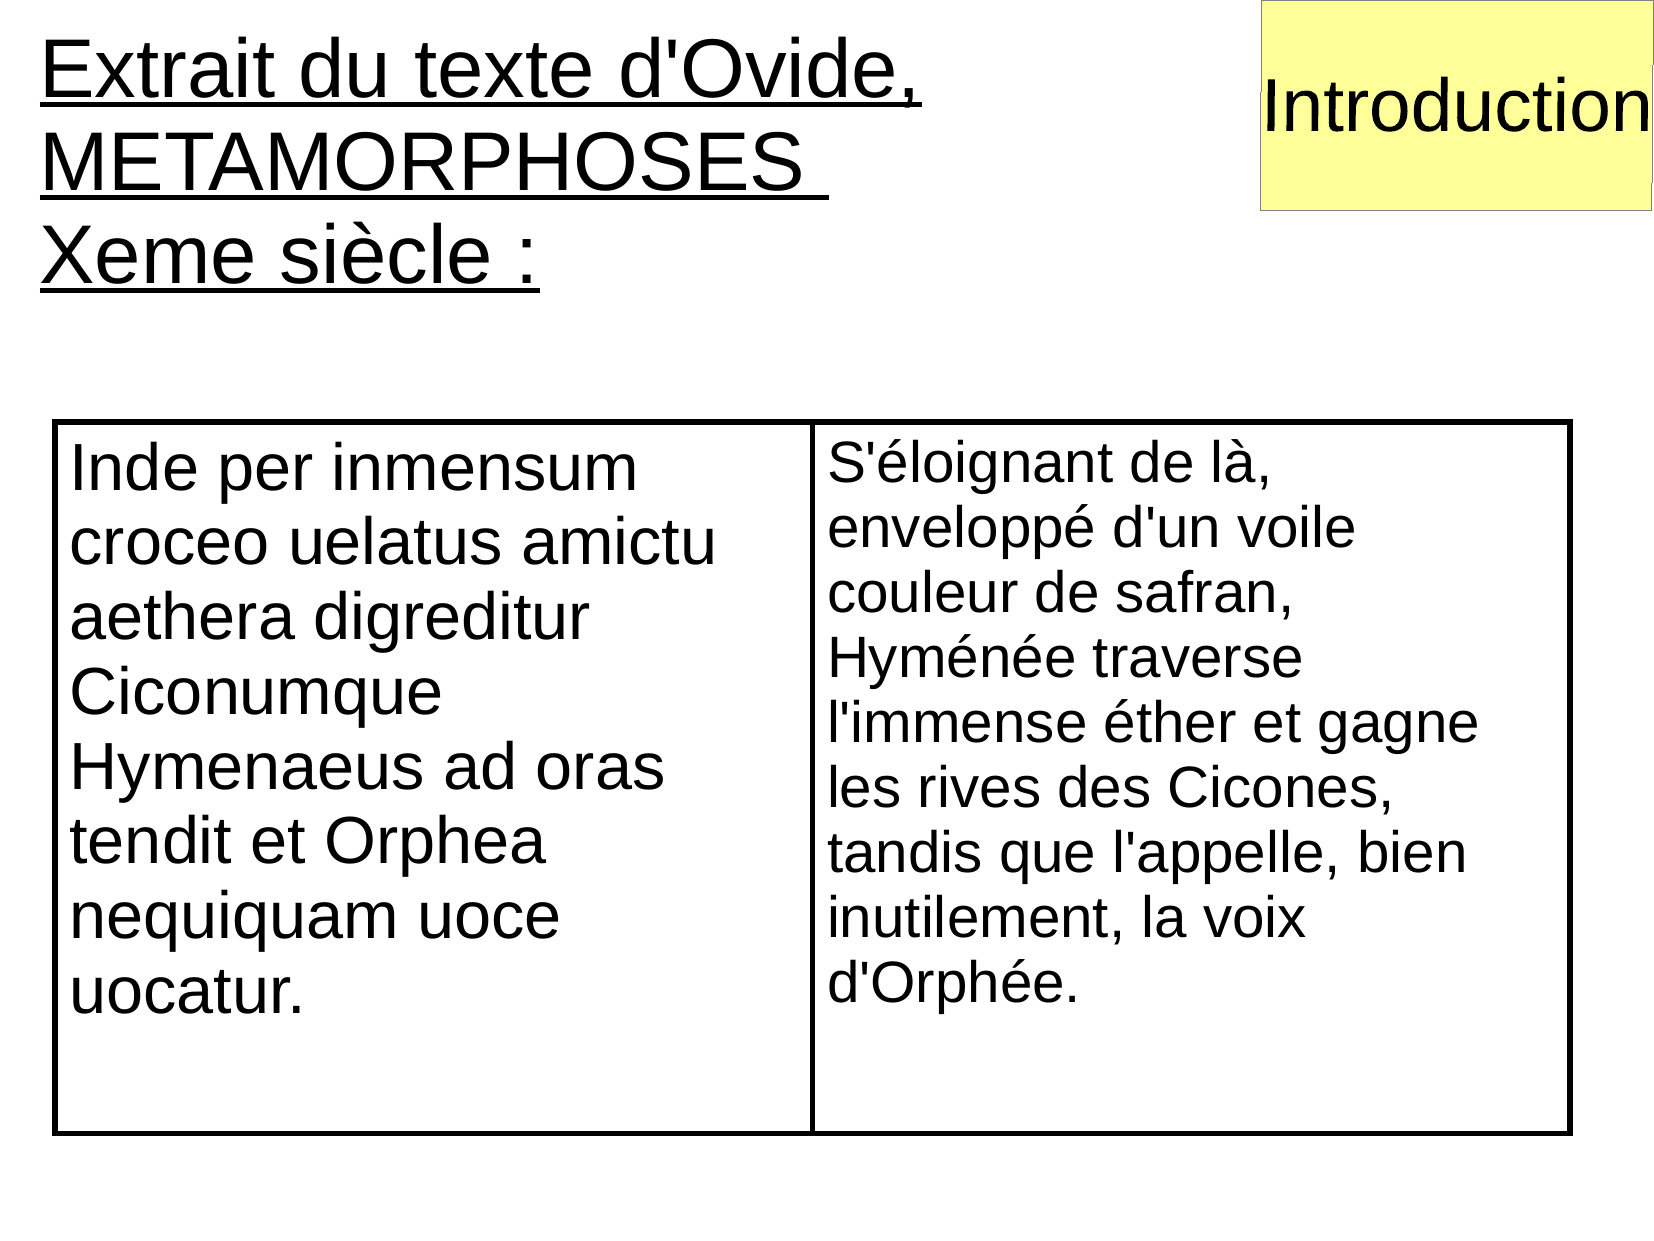

Introduction
Extrait du texte d'Ovide,
METAMORPHOSES
Xeme siècle :
| Inde per inmensum croceo uelatus amictu aethera digreditur Ciconumque Hymenaeus ad oras tendit et Orphea nequiquam uoce uocatur. | S'éloignant de là, enveloppé d'un voile couleur de safran, Hyménée traverse l'immense éther et gagne les rives des Cicones, tandis que l'appelle, bien inutilement, la voix d'Orphée. |
| --- | --- |